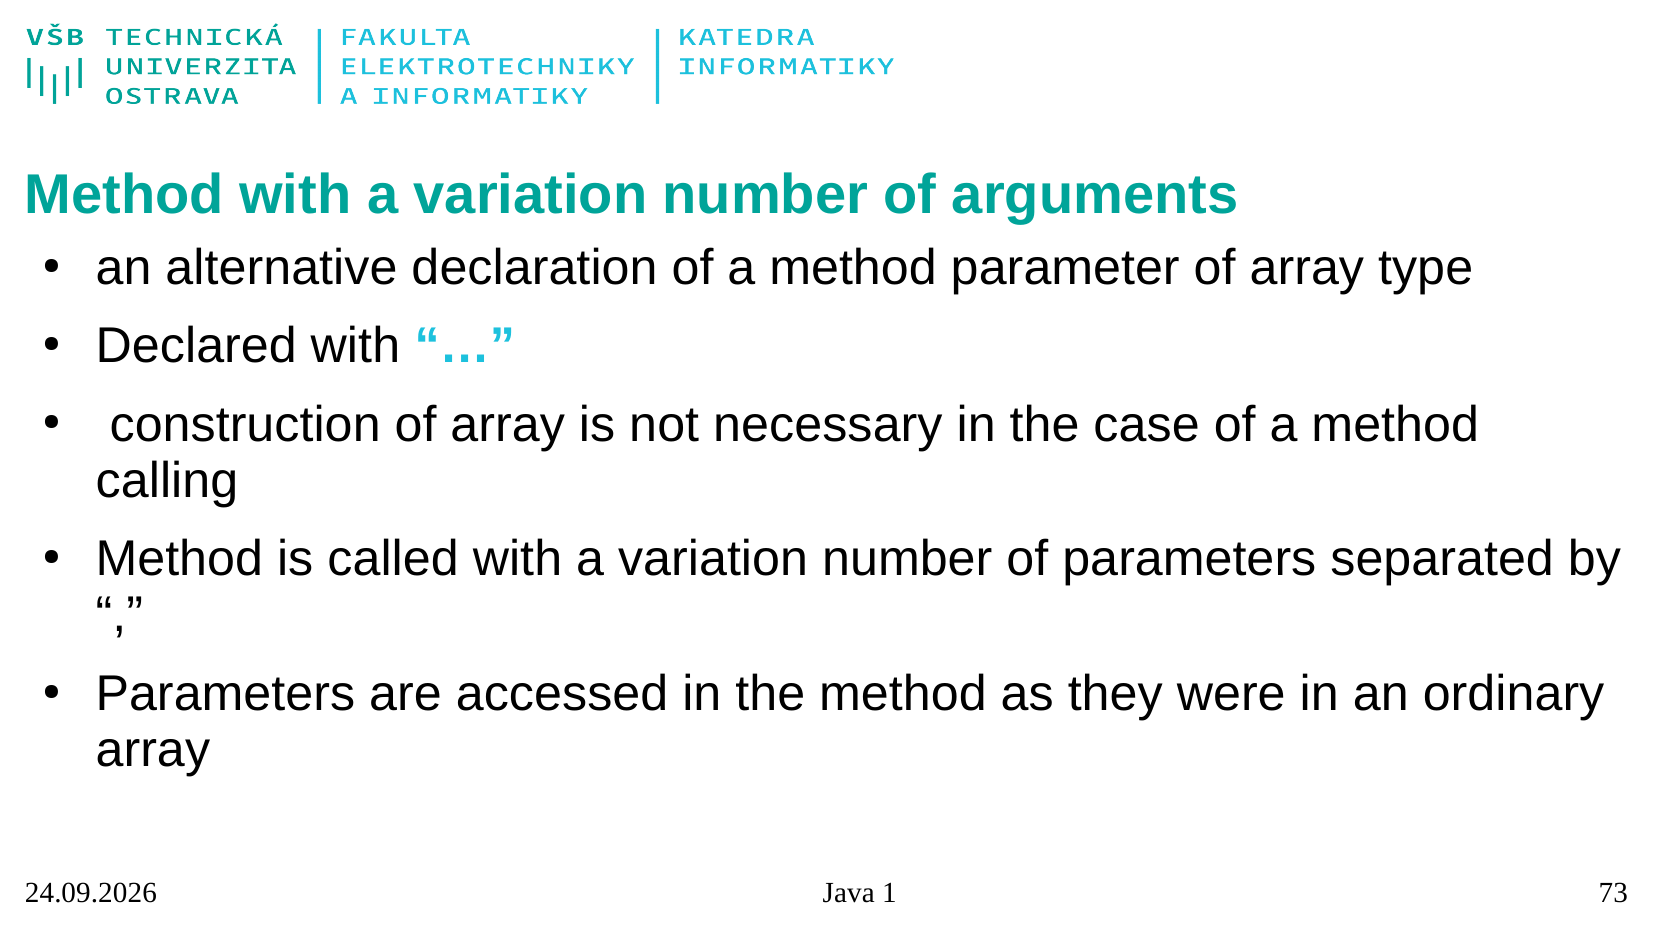

# Method with a variation number of arguments
an alternative declaration of a method parameter of array type
Declared with “…”
 construction of array is not necessary in the case of a method calling
Method is called with a variation number of parameters separated by “,”
Parameters are accessed in the method as they were in an ordinary array
Java 1
73